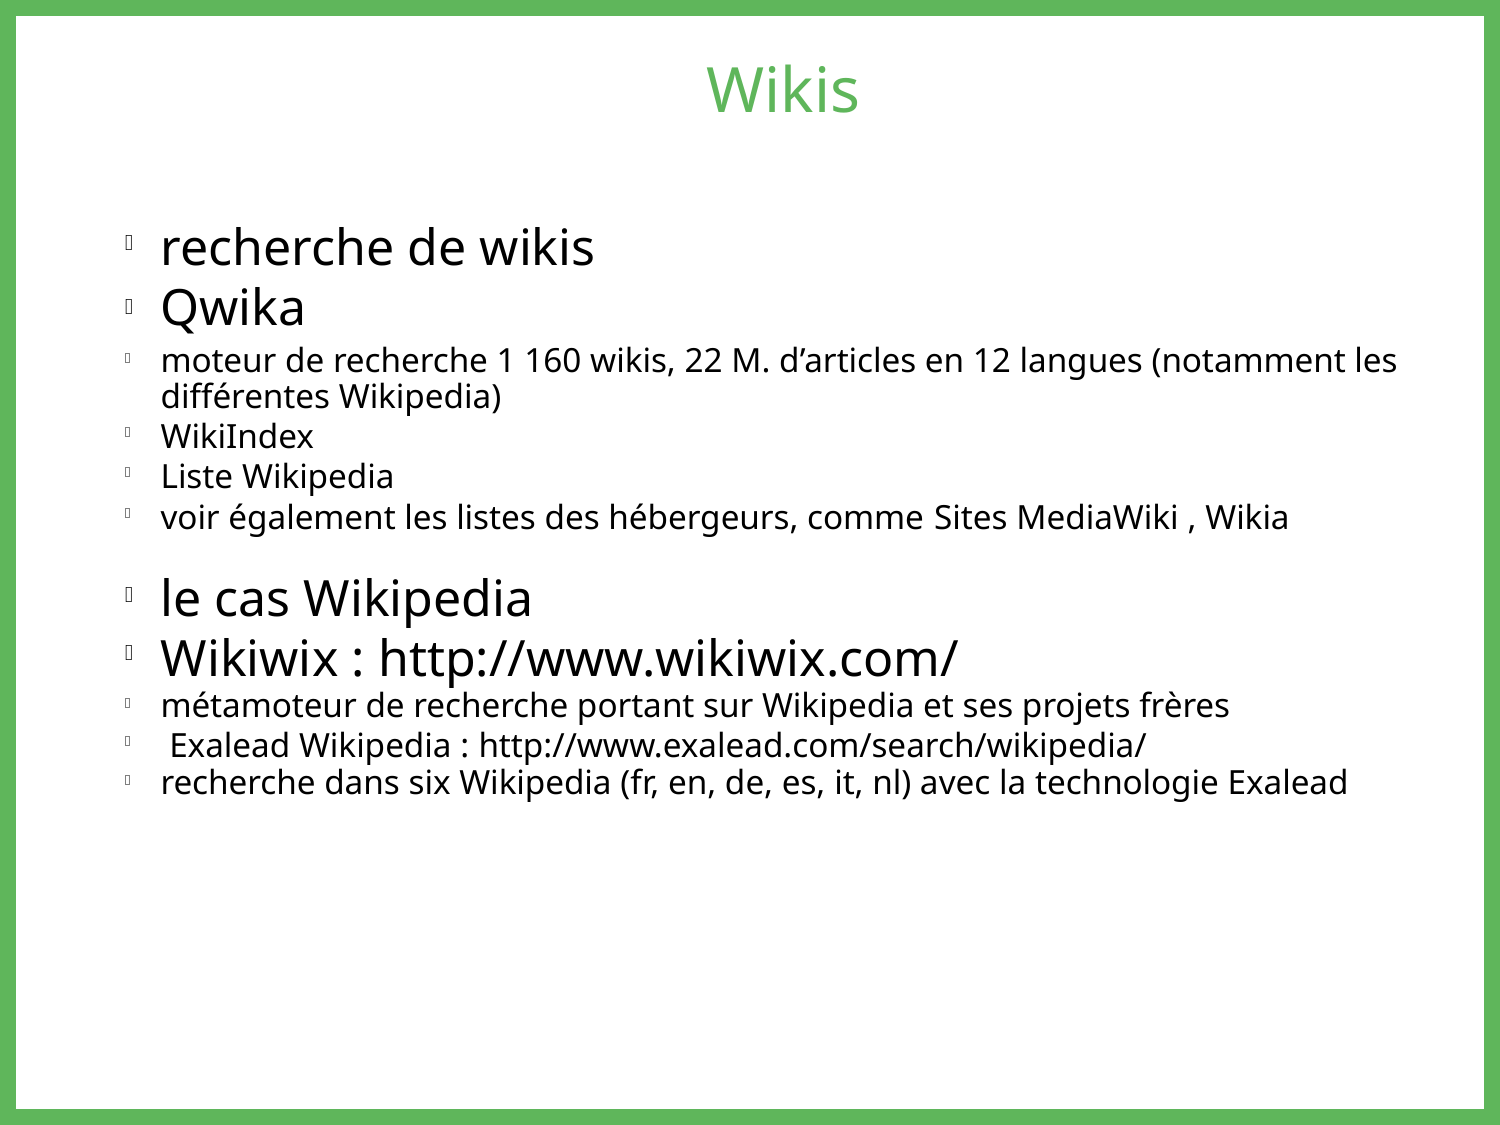

Wikis
recherche de wikis
Qwika
moteur de recherche 1 160 wikis, 22 M. d’articles en 12 langues (notamment les différentes Wikipedia)
WikiIndex
Liste Wikipedia
voir également les listes des hébergeurs, comme Sites MediaWiki , Wikia
le cas Wikipedia
Wikiwix : http://www.wikiwix.com/
métamoteur de recherche portant sur Wikipedia et ses projets frères
 Exalead Wikipedia : http://www.exalead.com/search/wikipedia/
recherche dans six Wikipedia (fr, en, de, es, it, nl) avec la technologie Exalead